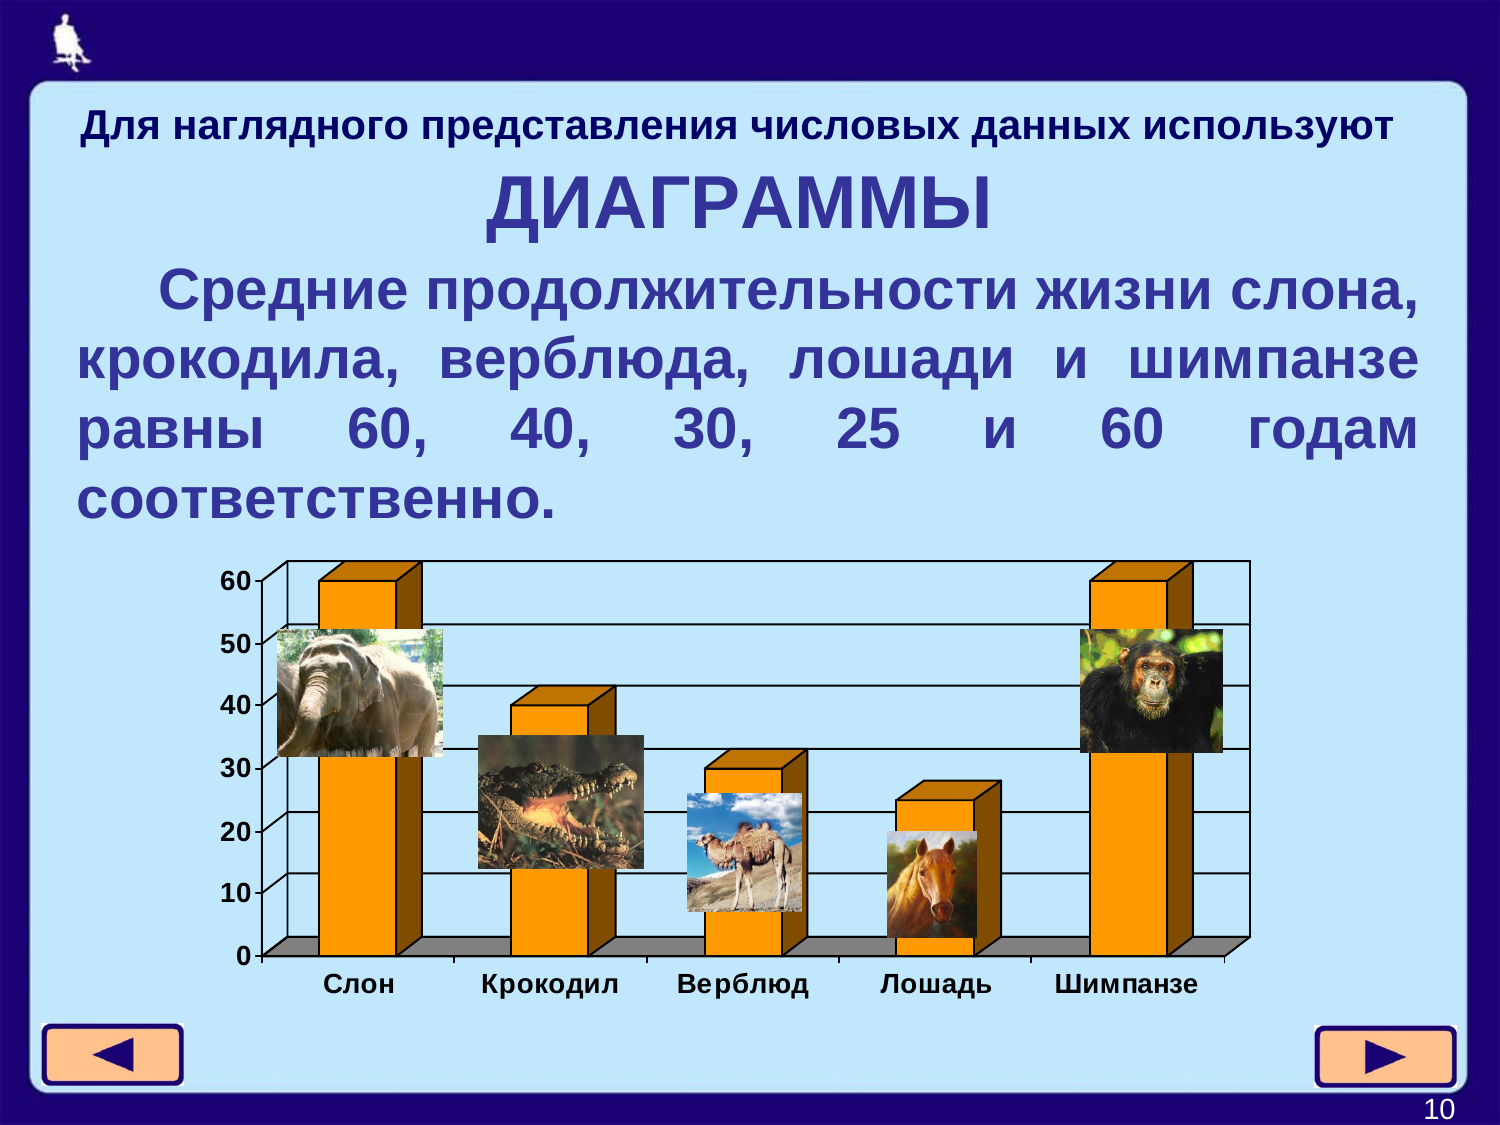

Для наглядного представления числовых данных используют
# ДИАГРАММЫ
 Средние продолжительности жизни слона, крокодила, верблюда, лошади и шимпанзе равны 60, 40, 30, 25 и 60 годам соответственно.